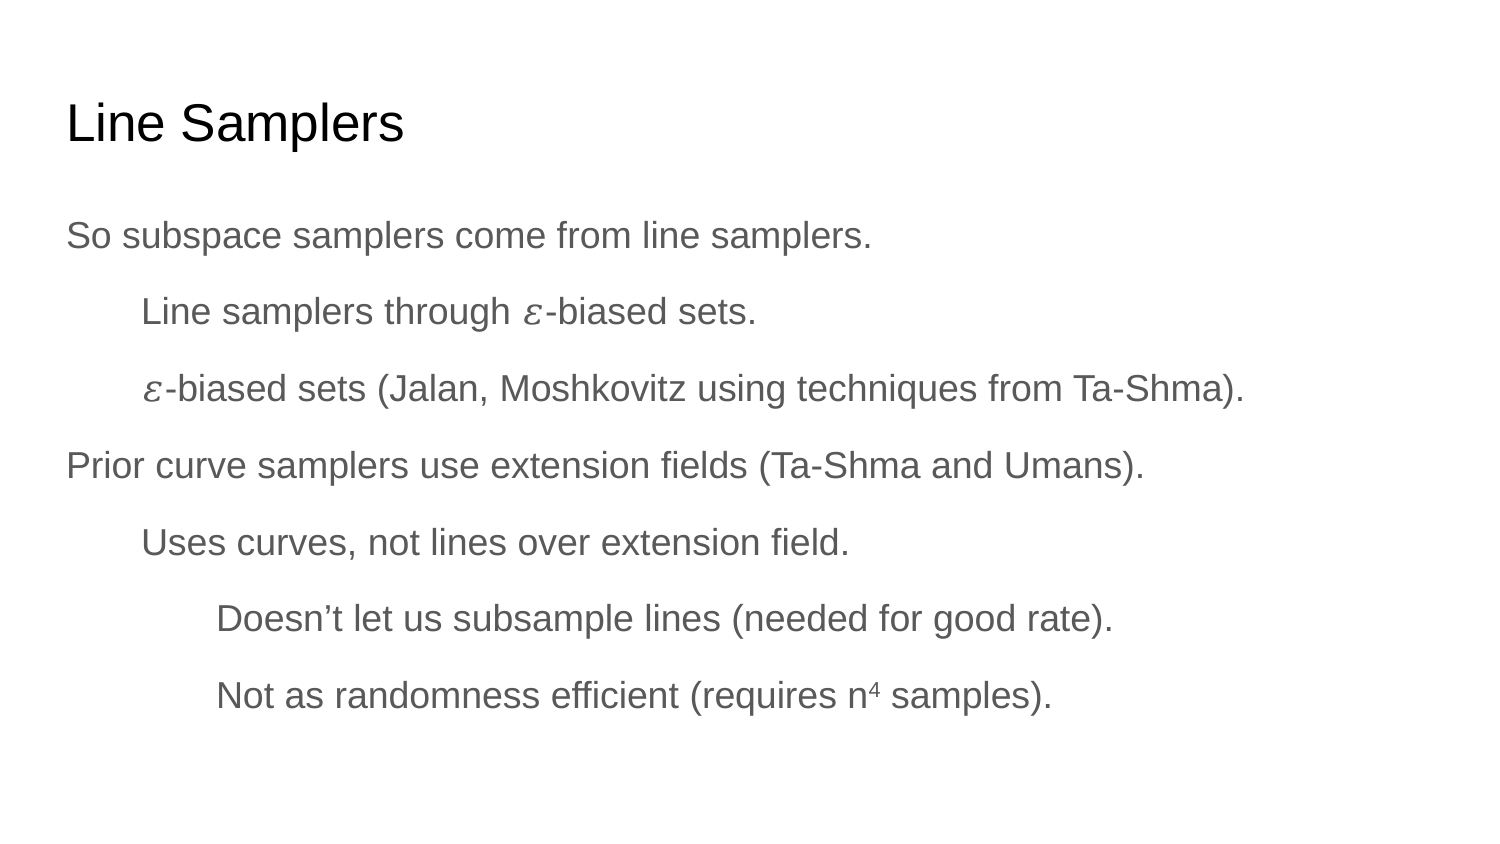

# Line Samplers
So subspace samplers come from line samplers.
Line samplers through 𝜀-biased sets.
𝜀-biased sets (Jalan, Moshkovitz using techniques from Ta-Shma).
Prior curve samplers use extension fields (Ta-Shma and Umans).
Uses curves, not lines over extension field.
Doesn’t let us subsample lines (needed for good rate).
		Not as randomness efficient (requires n4 samples).